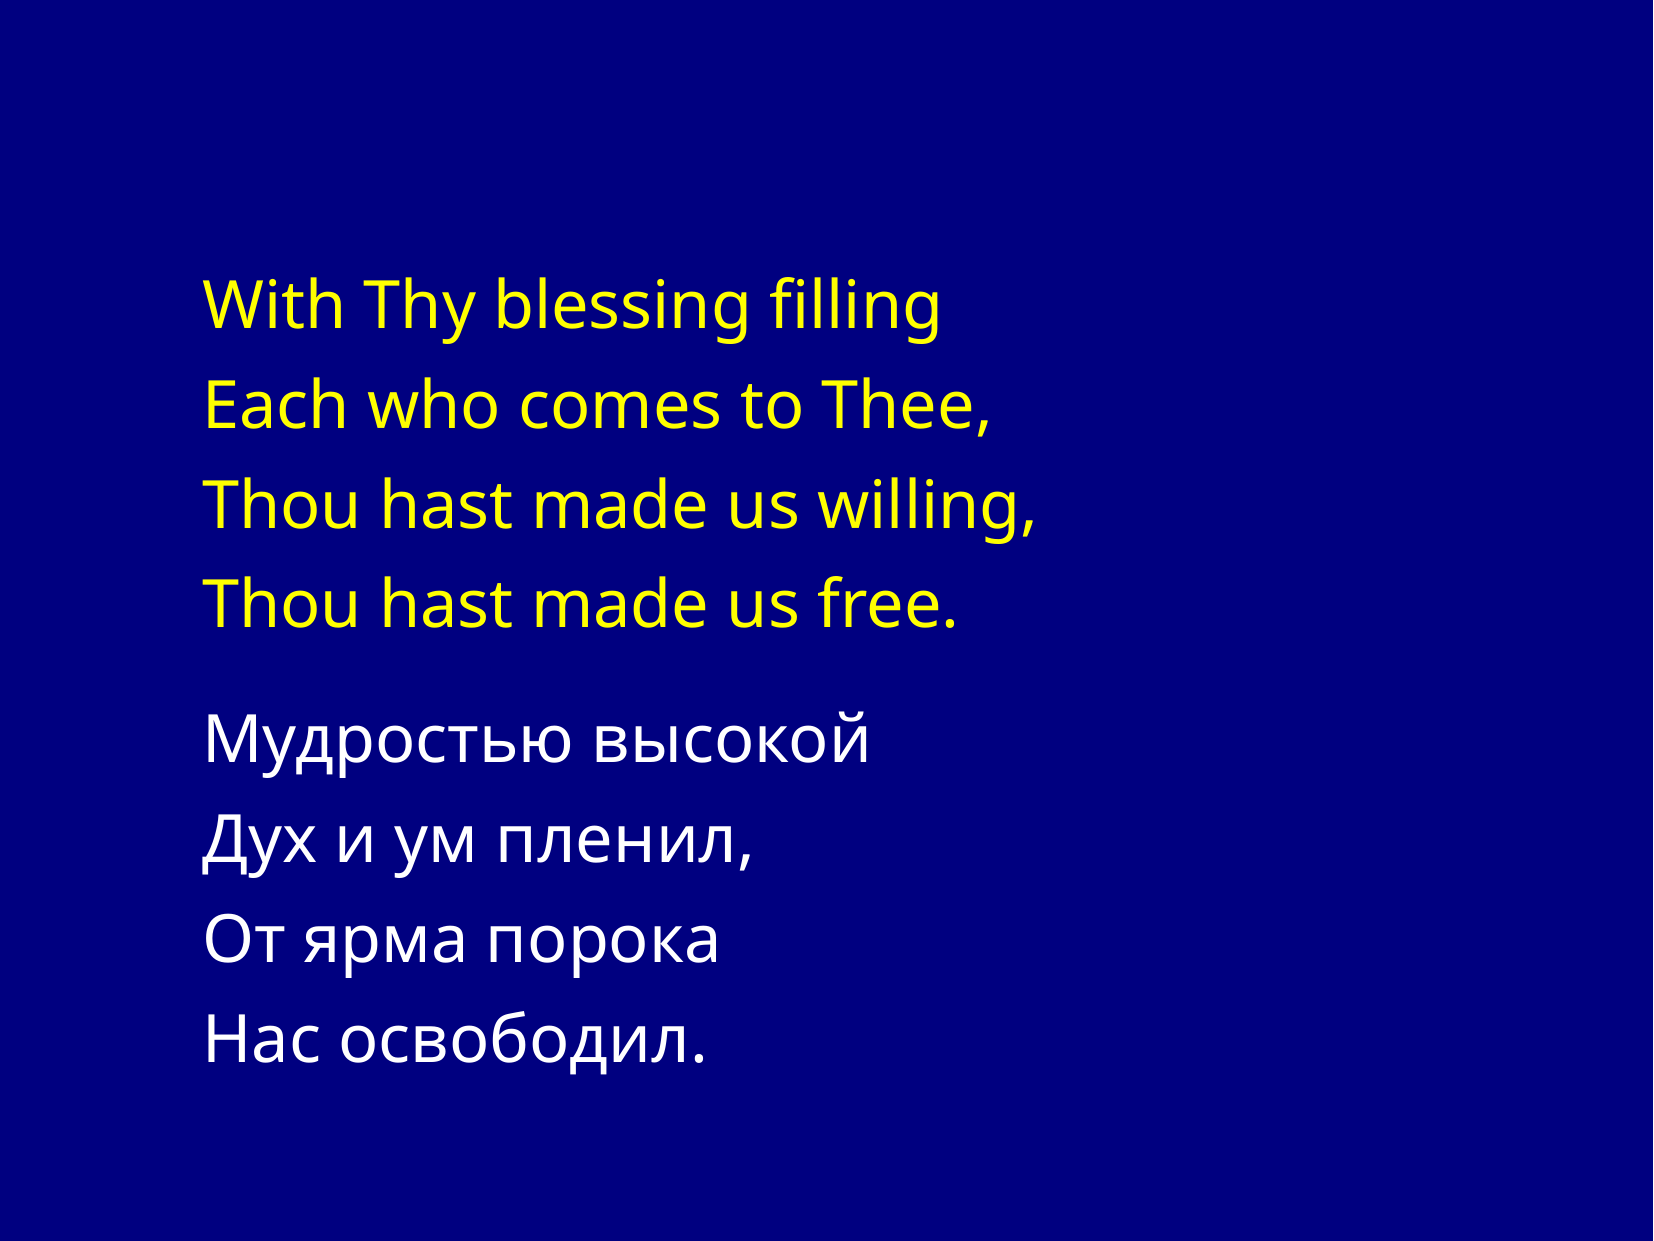

With Thy blessing filling
	Each who comes to Thee,
	Thou hast made us willing,
	Thou hast made us free.
	Мудростью высокой
	Дух и ум пленил,
	От ярма порока
	Нас освободил.